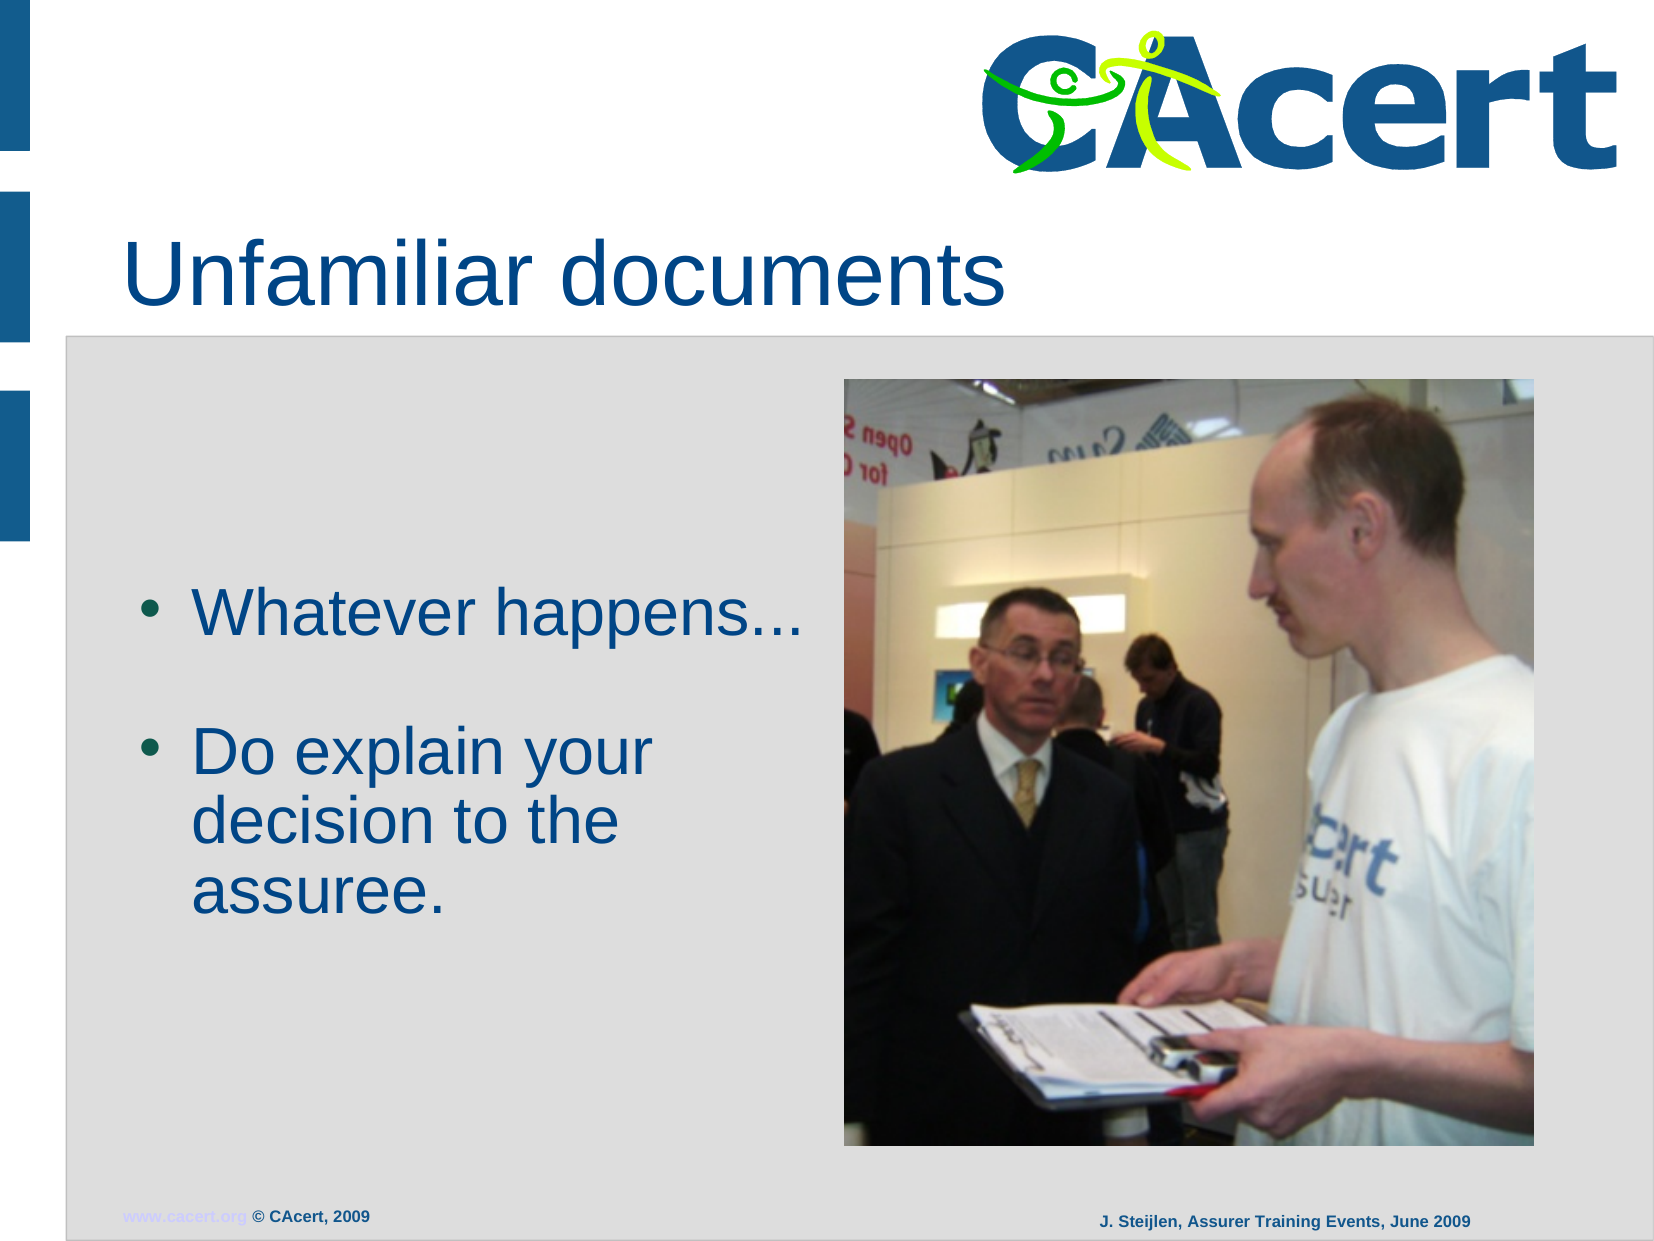

# Unfamiliar documents
Whatever happens...
Do explain your decision to the assuree.